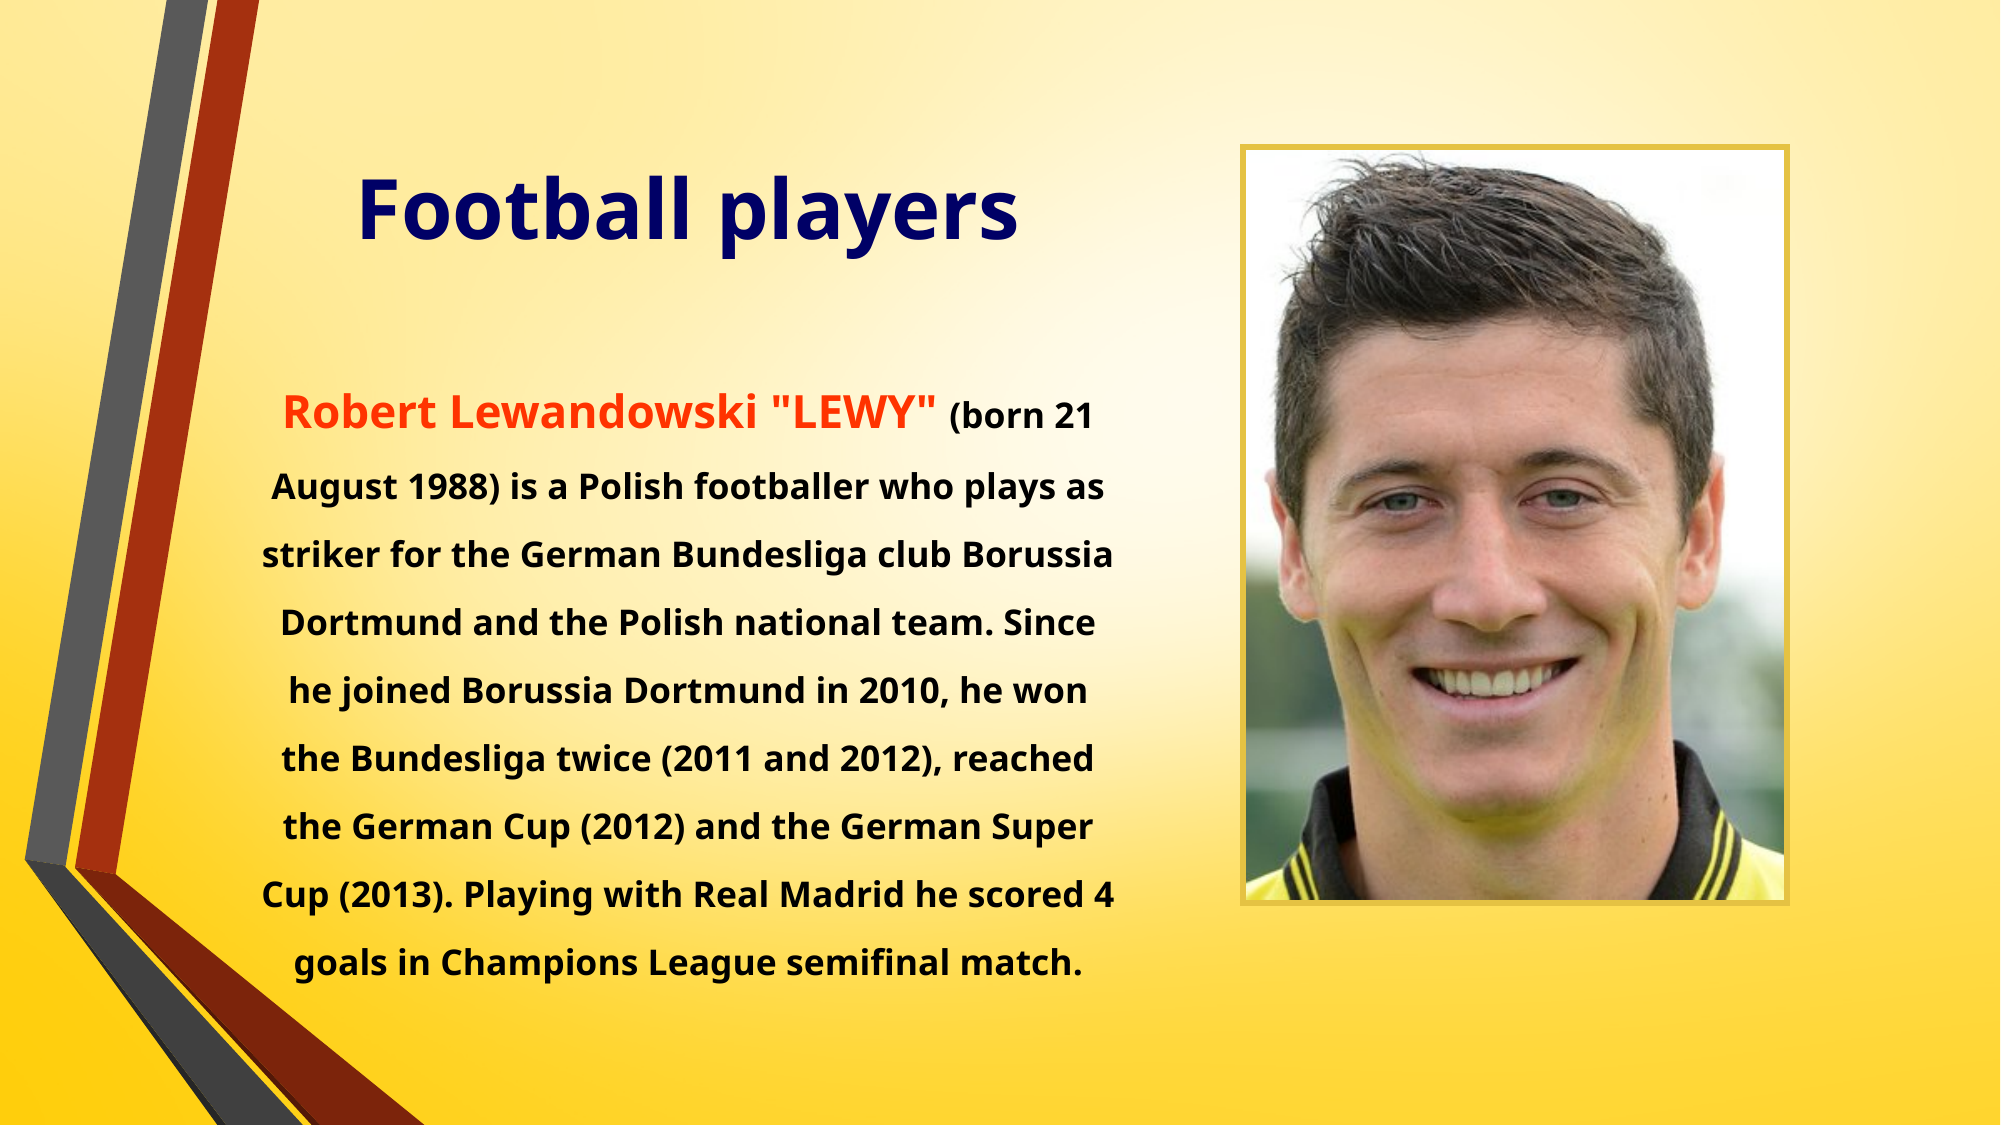

# Football players
Robert Lewandowski "LEWY" (born 21 August 1988) is a Polish footballer who plays as striker for the German Bundesliga club Borussia Dortmund and the Polish national team. Since he joined Borussia Dortmund in 2010, he won the Bundesliga twice (2011 and 2012), reached the German Cup (2012) and the German Super Cup (2013). Playing with Real Madrid he scored 4 goals in Champions League semifinal match.